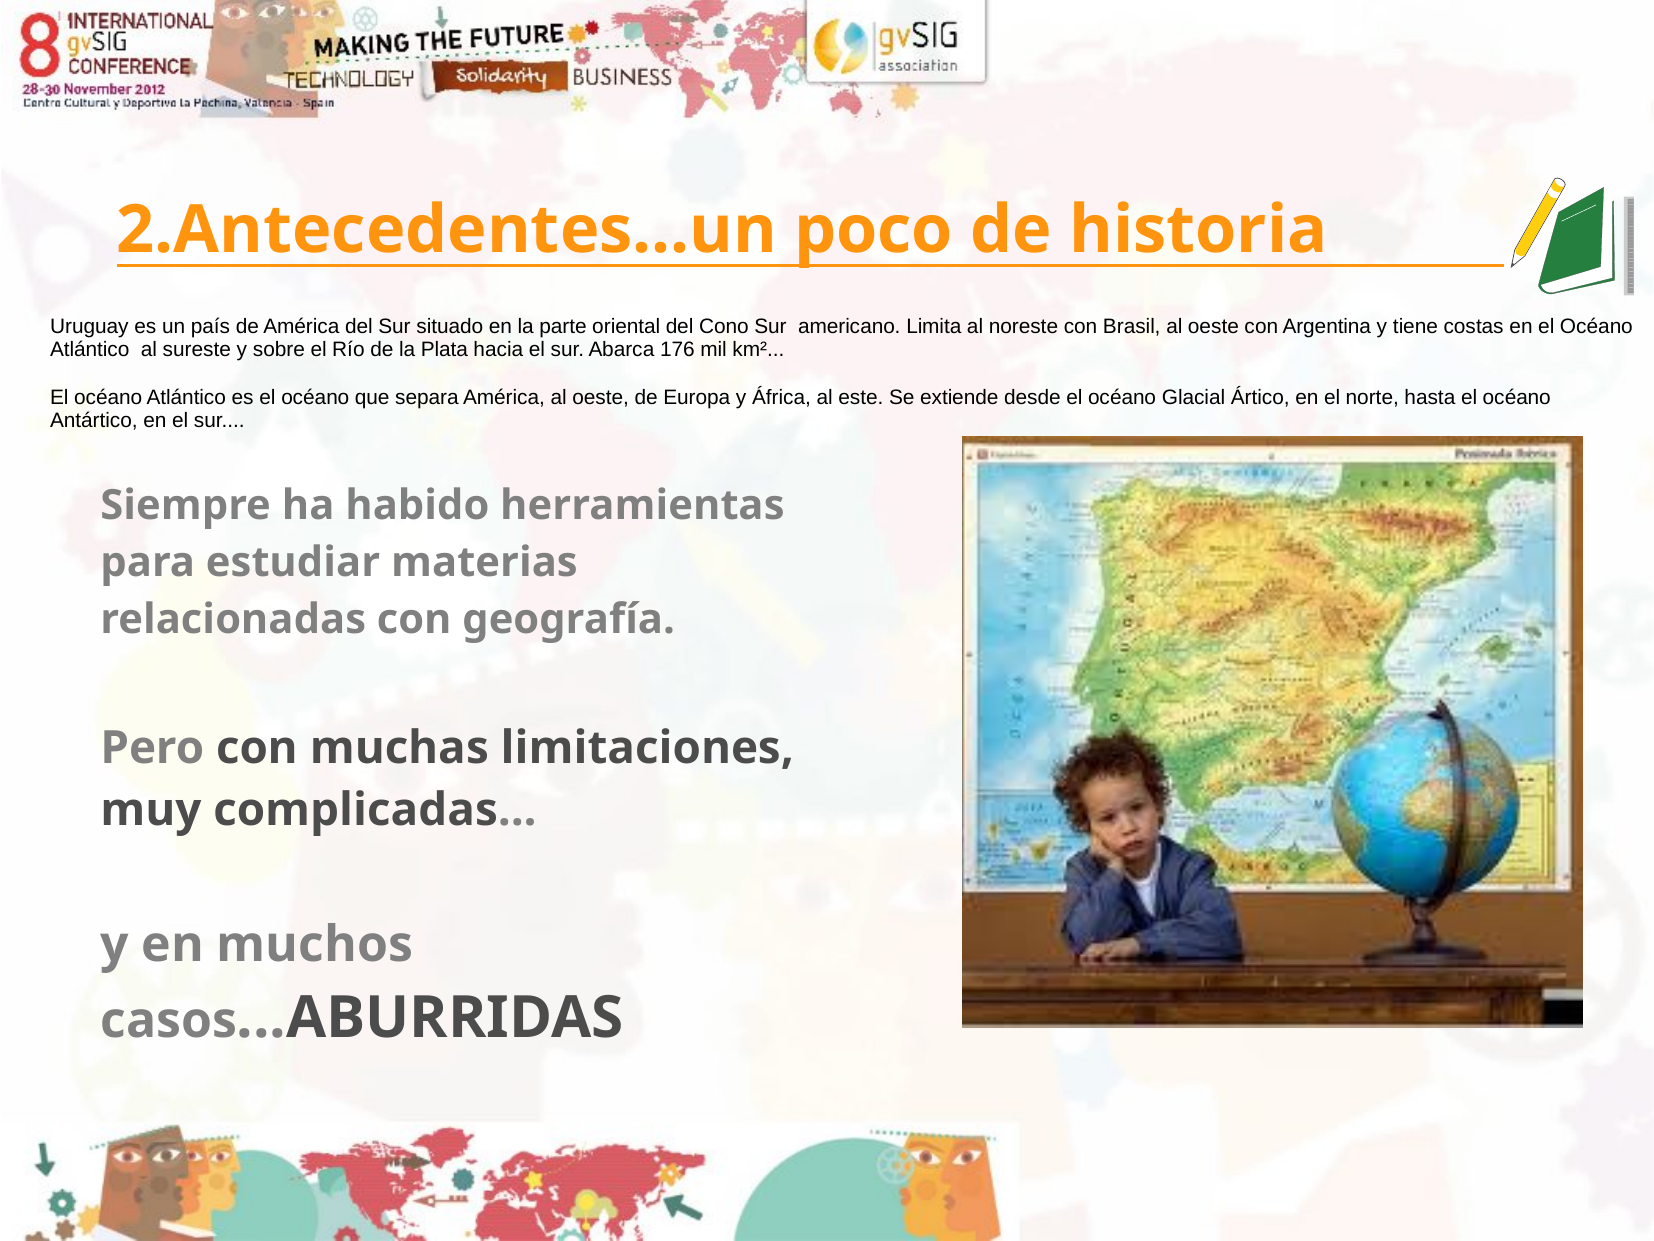

# 2.Antecedentes...un poco de historia
Uruguay es un país de América del Sur situado en la parte oriental del Cono Sur americano. Limita al noreste con Brasil, al oeste con Argentina y tiene costas en el Océano Atlántico al sureste y sobre el Río de la Plata hacia el sur. Abarca 176 mil km²...
El océano Atlántico es el océano que separa América, al oeste, de Europa y África, al este. Se extiende desde el océano Glacial Ártico, en el norte, hasta el océano Antártico, en el sur....
Siempre ha habido herramientas para estudiar materias relacionadas con geografía.
Pero con muchas limitaciones, muy complicadas...
y en muchos casos...ABURRIDAS